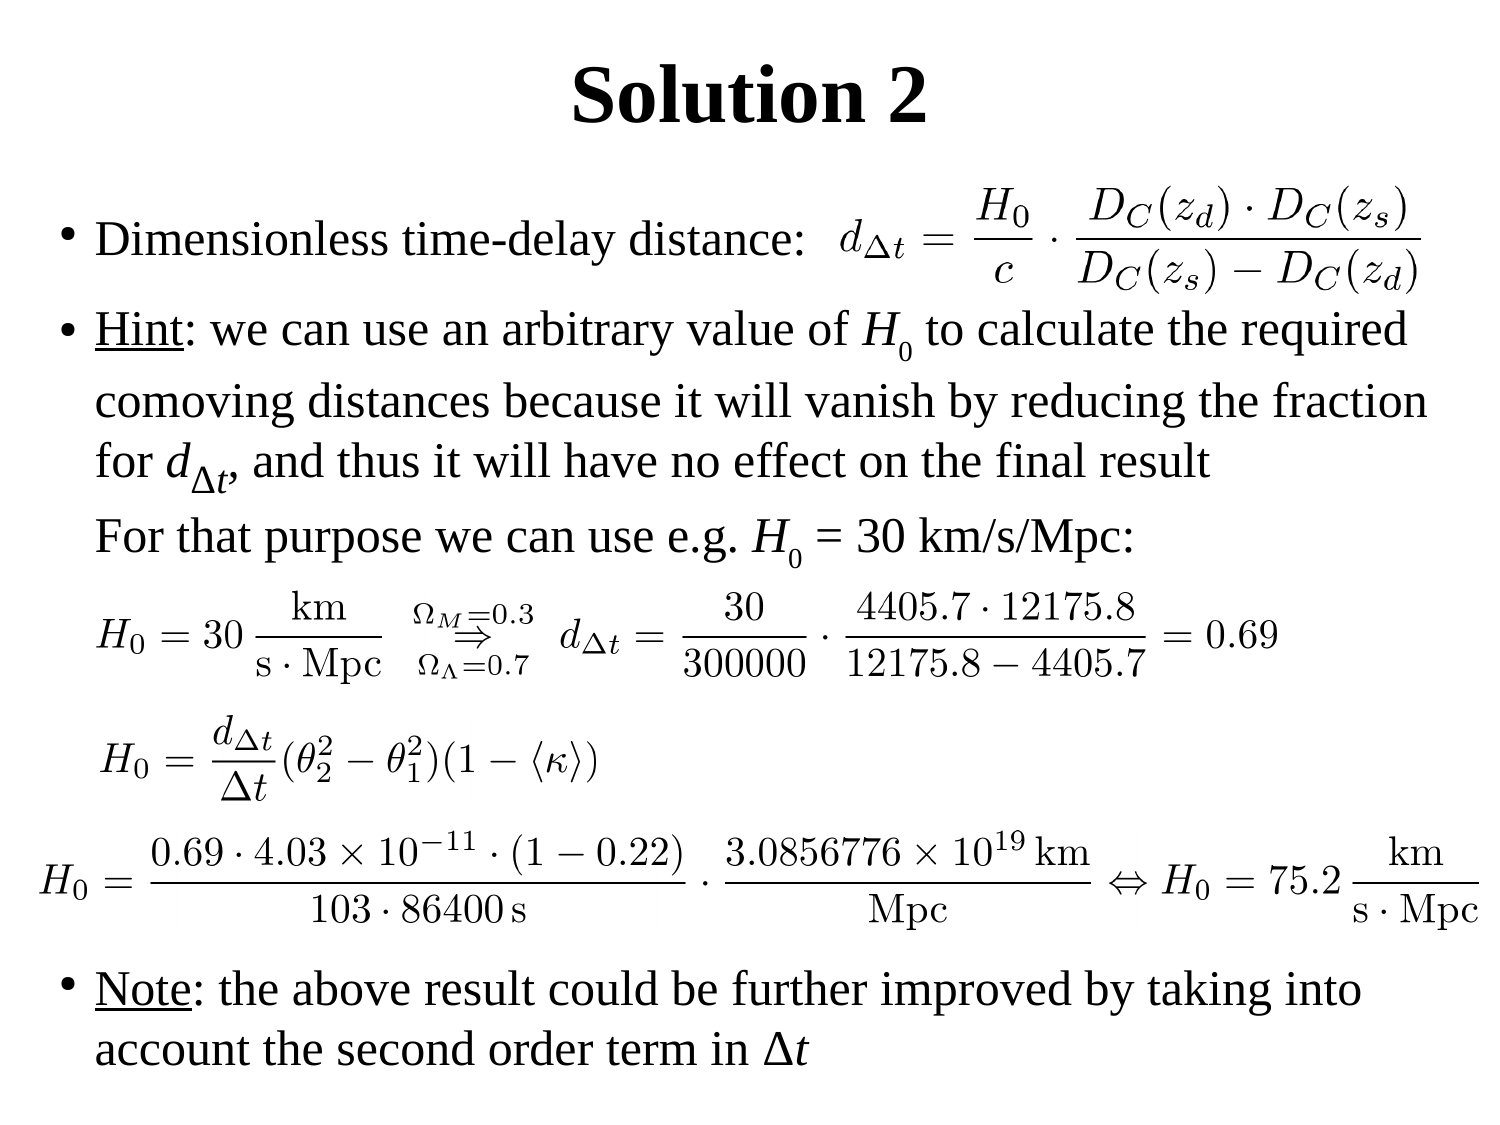

# Solution 2
Dimensionless time-delay distance:
Hint: we can use an arbitrary value of H0 to calculate the required comoving distances because it will vanish by reducing the fraction for dΔt, and thus it will have no effect on the final result
For that purpose we can use e.g. H0 = 30 km/s/Mpc:
Note: the above result could be further improved by taking into account the second order term in Δt